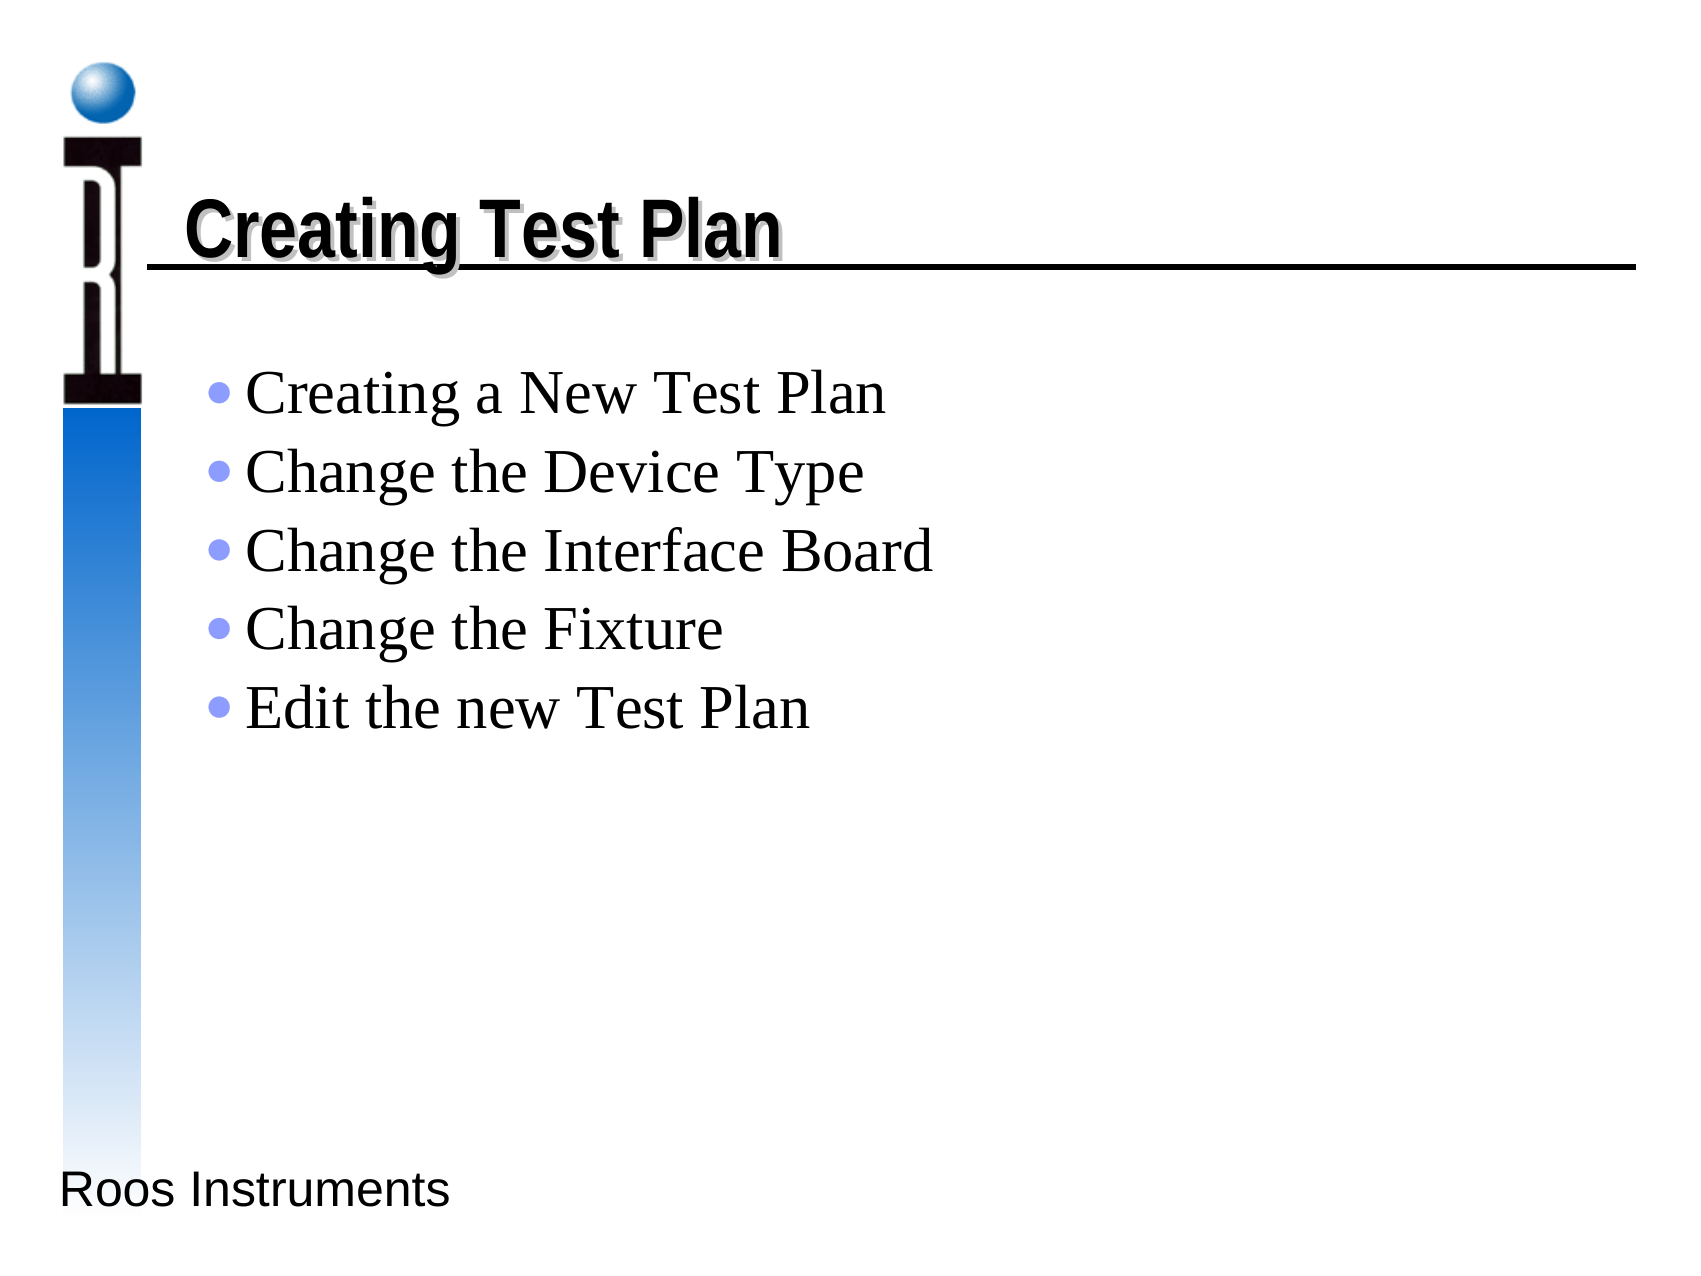

Creating Test Plan
Creating a New Test Plan
Change the Device Type
Change the Interface Board
Change the Fixture
Edit the new Test Plan